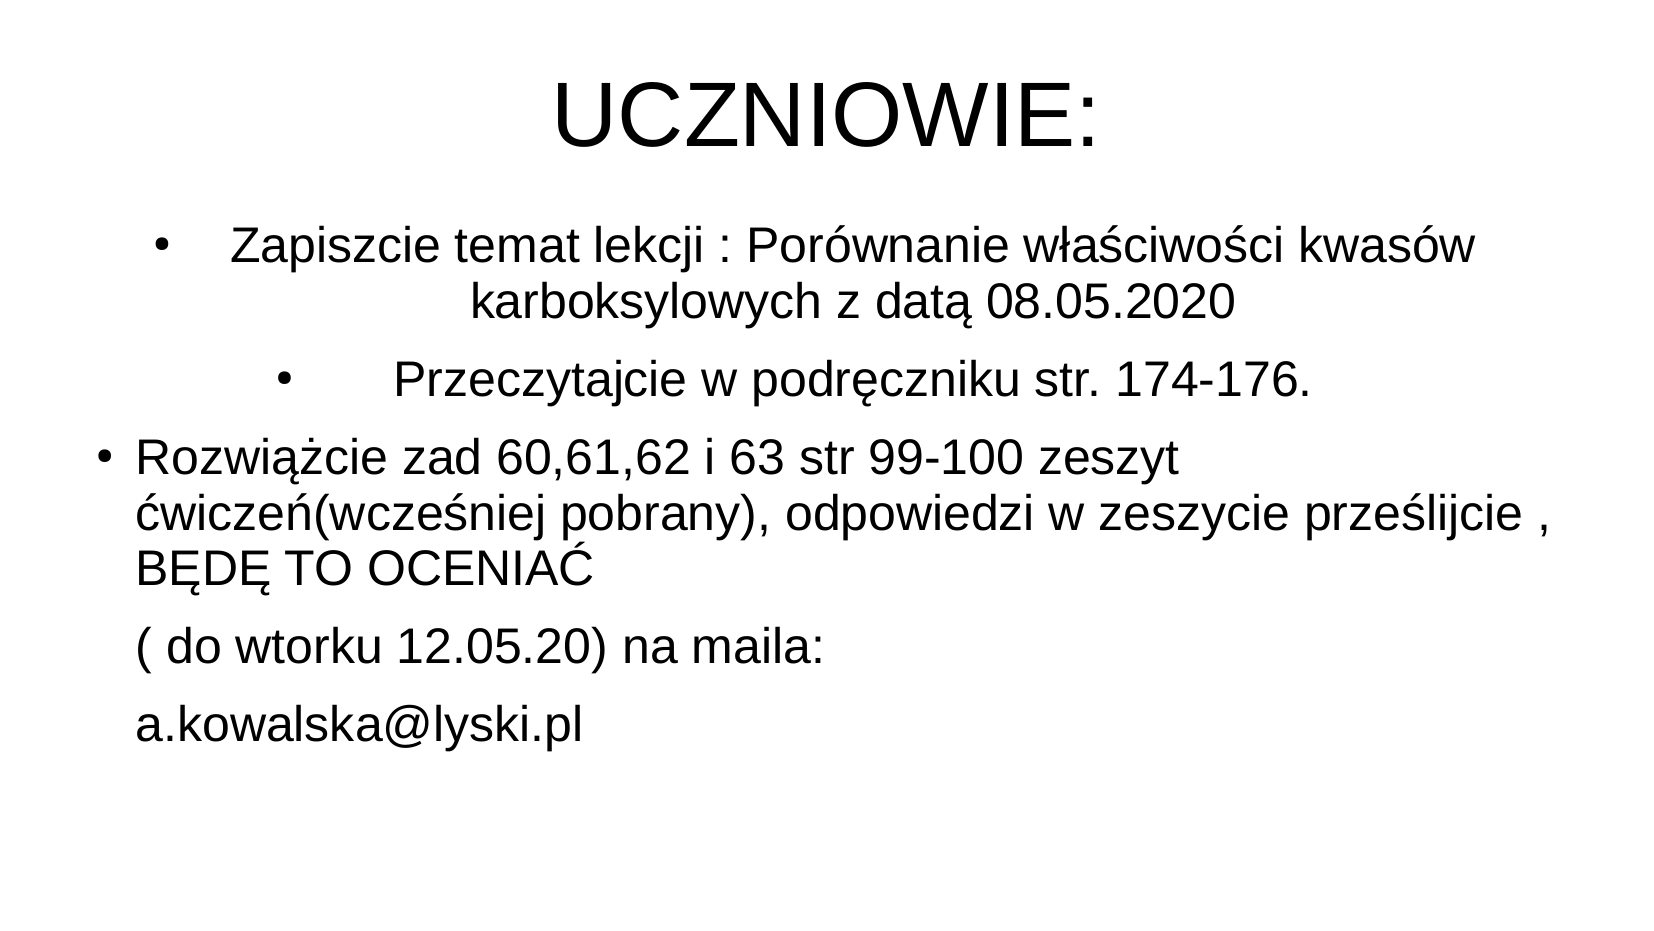

# UCZNIOWIE:
Zapiszcie temat lekcji : Porównanie właściwości kwasów karboksylowych z datą 08.05.2020
Przeczytajcie w podręczniku str. 174-176.
Rozwiążcie zad 60,61,62 i 63 str 99-100 zeszyt ćwiczeń(wcześniej pobrany), odpowiedzi w zeszycie prześlijcie , BĘDĘ TO OCENIAĆ
( do wtorku 12.05.20) na maila:
a.kowalska@lyski.pl